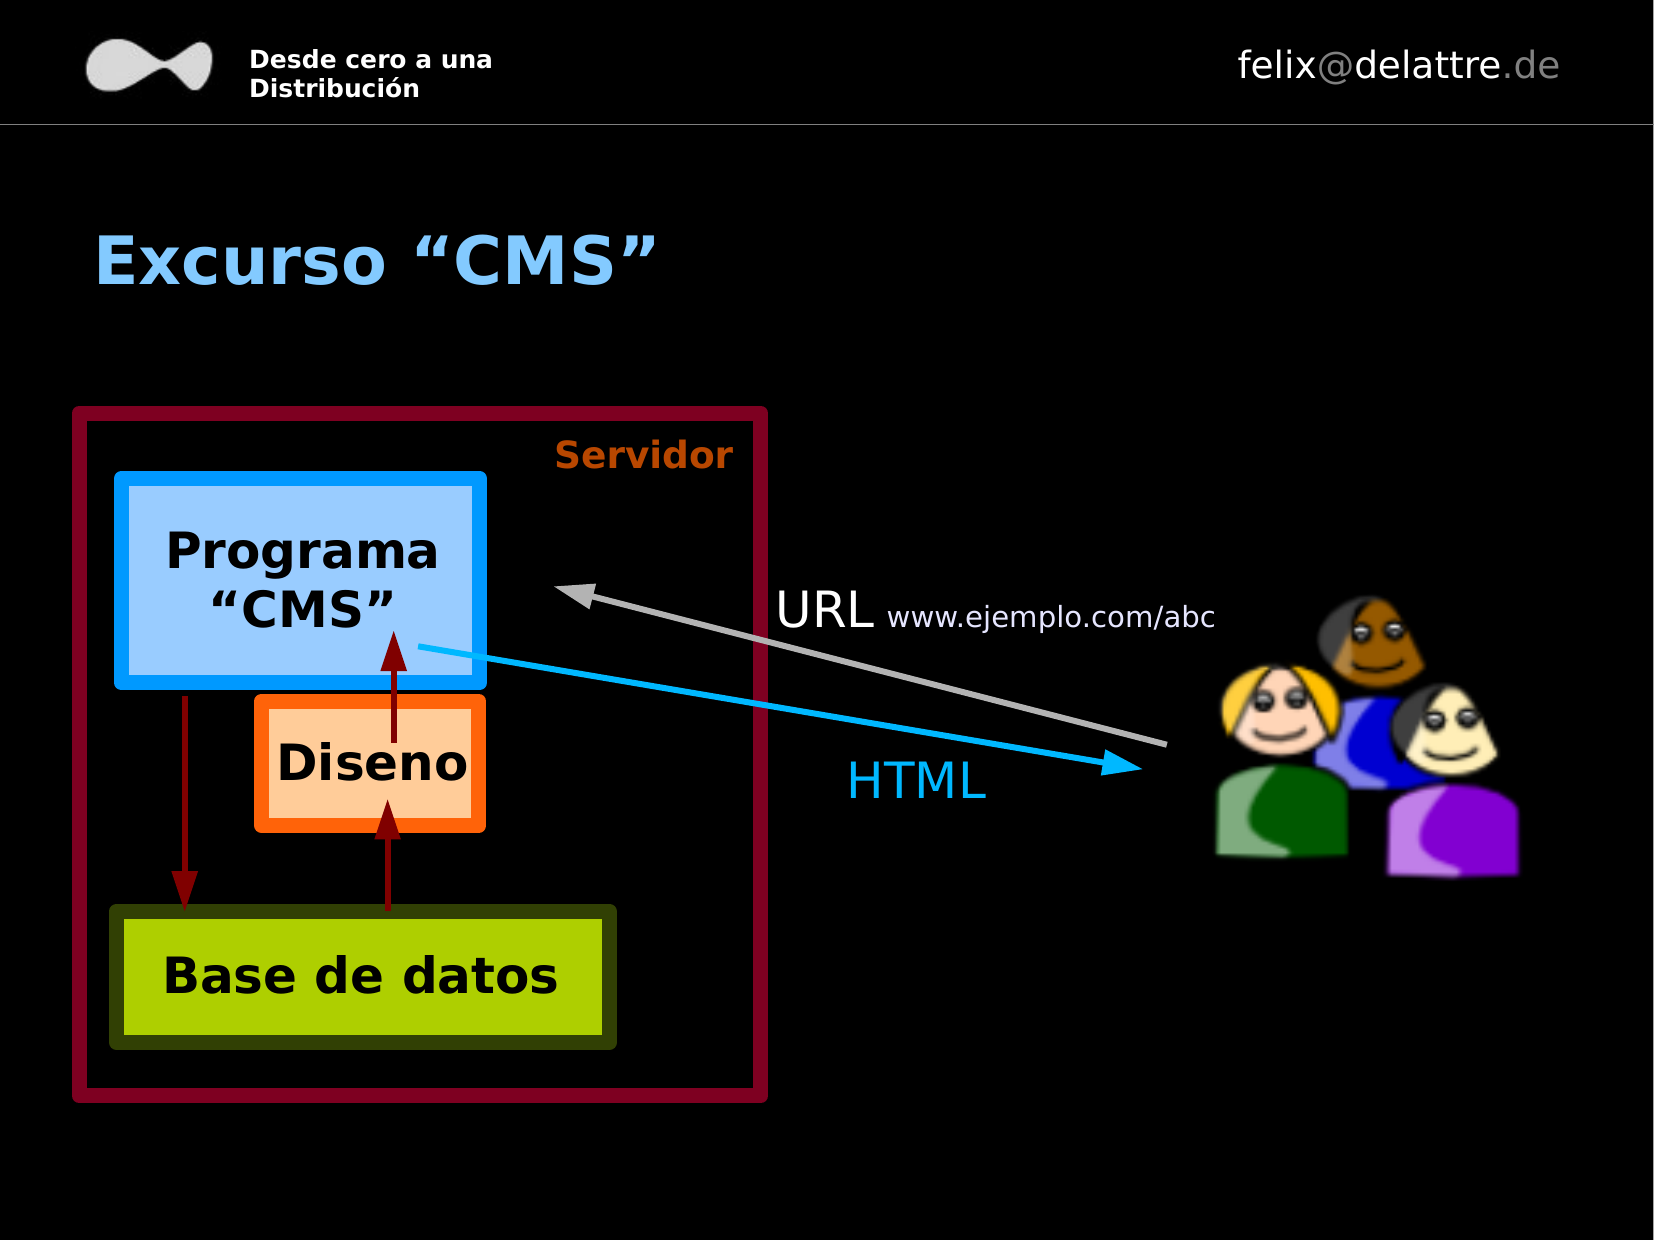

Excurso “CMS”
Servidor
Programa
“CMS”
URL www.ejemplo.com/abc
Diseno
HTML
Base de datos